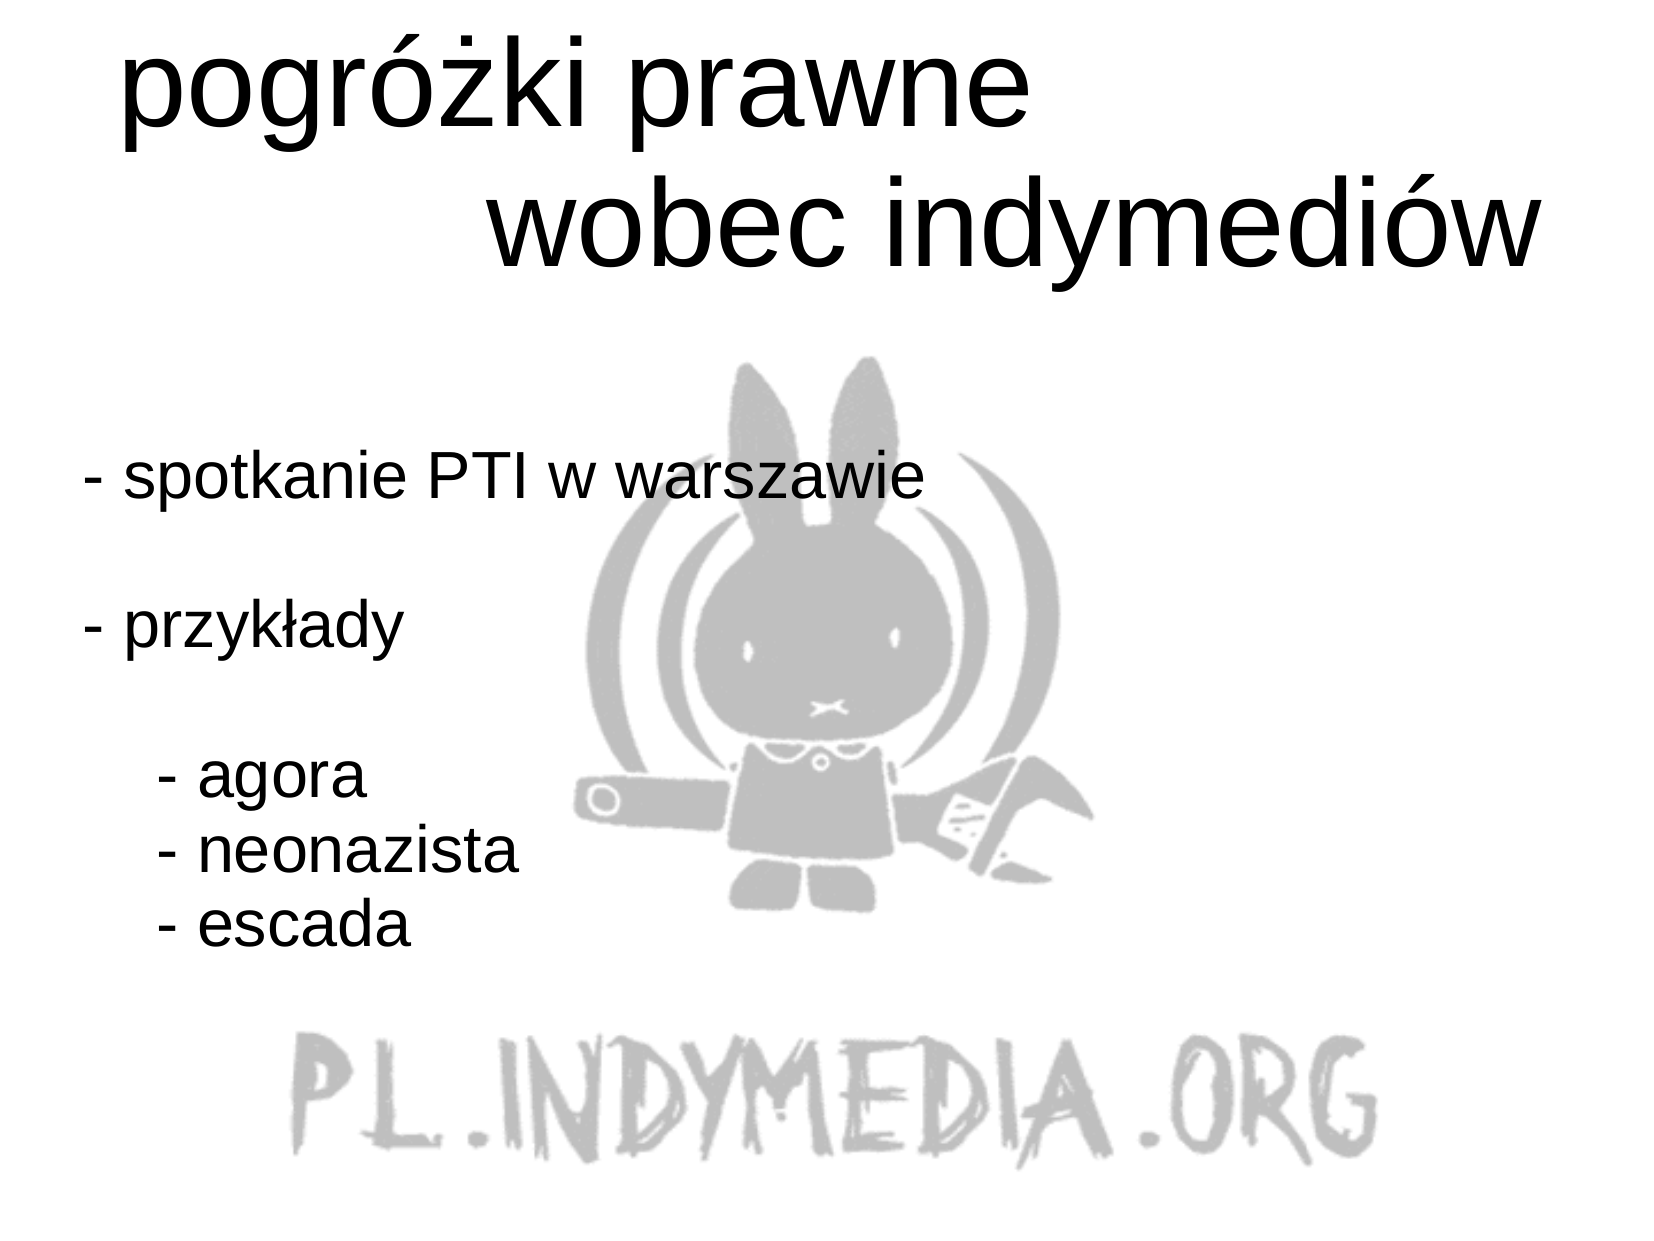

# pogróżki prawne wobec indymediów
- spotkanie PTI w warszawie
- przykłady
	- agora
	- neonazista
	- escada